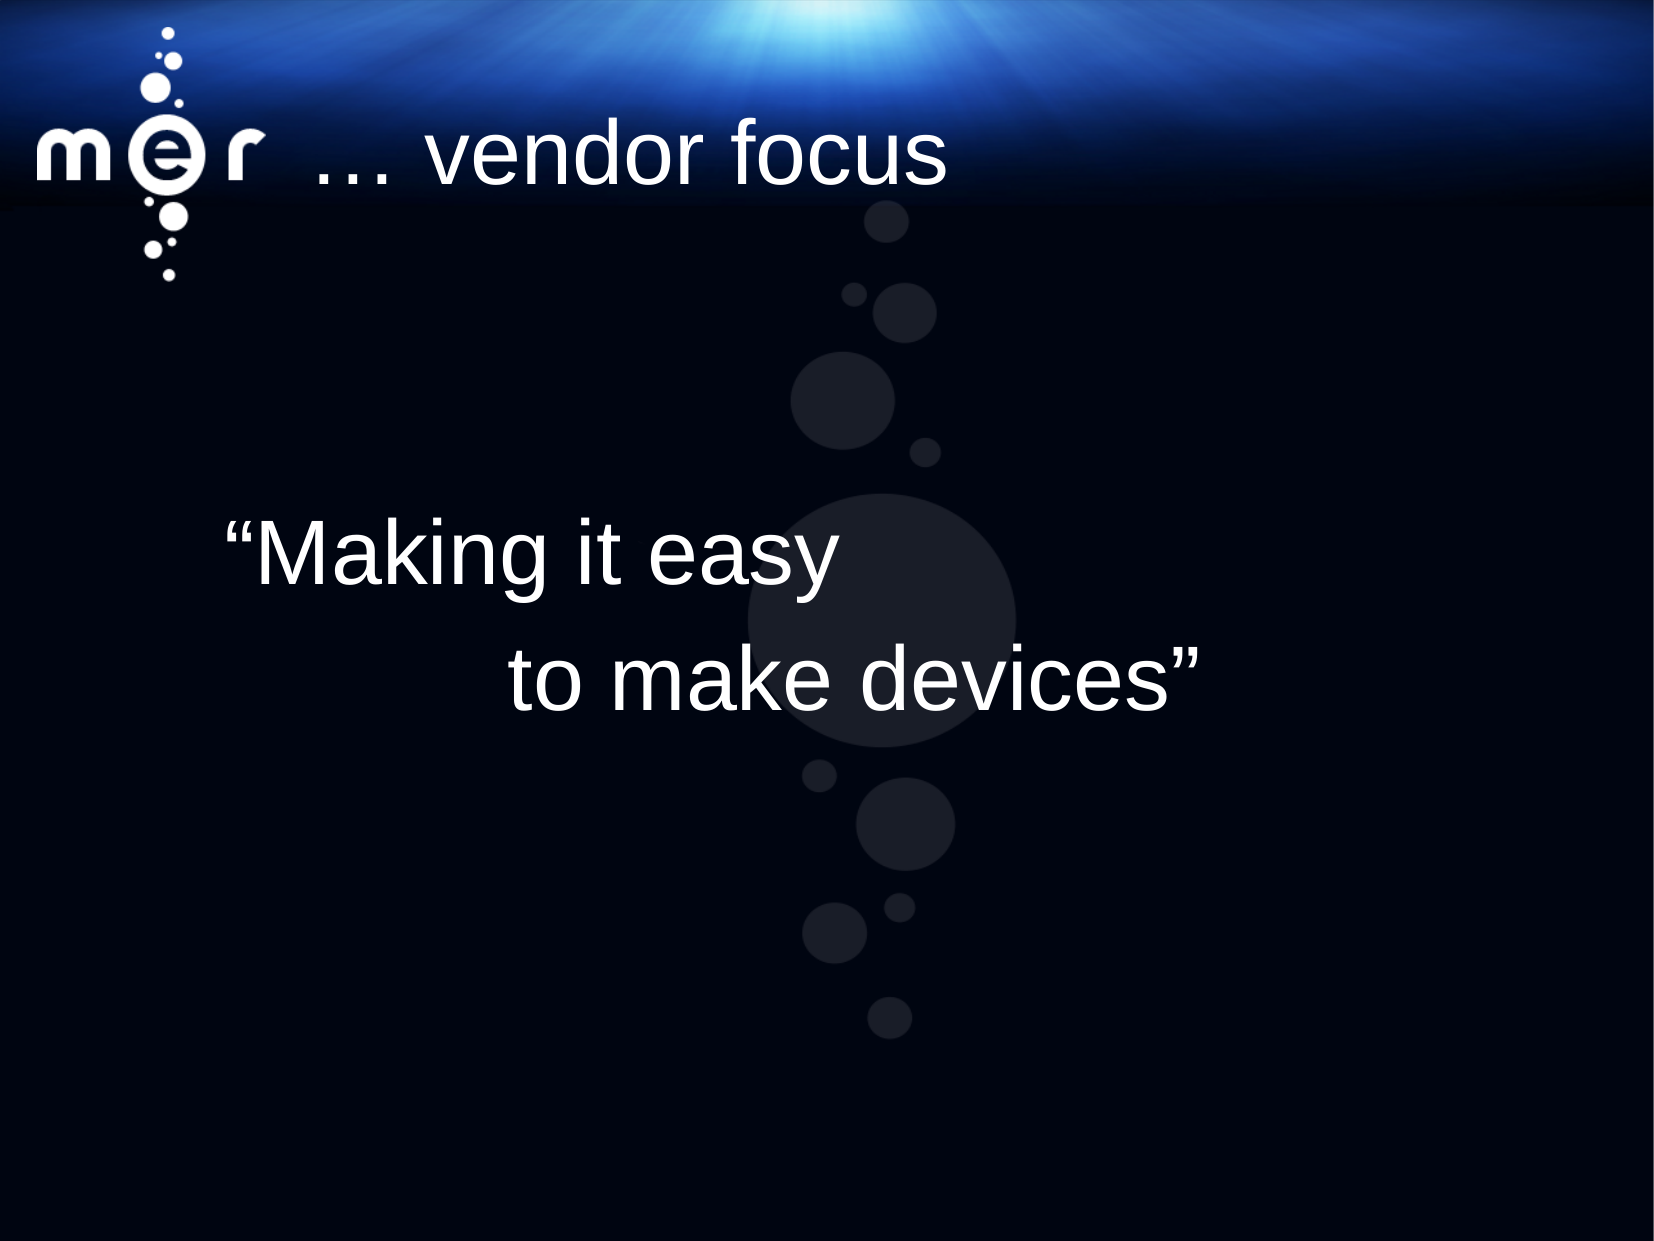

# … vendor focus
“Making it easy
to make devices”